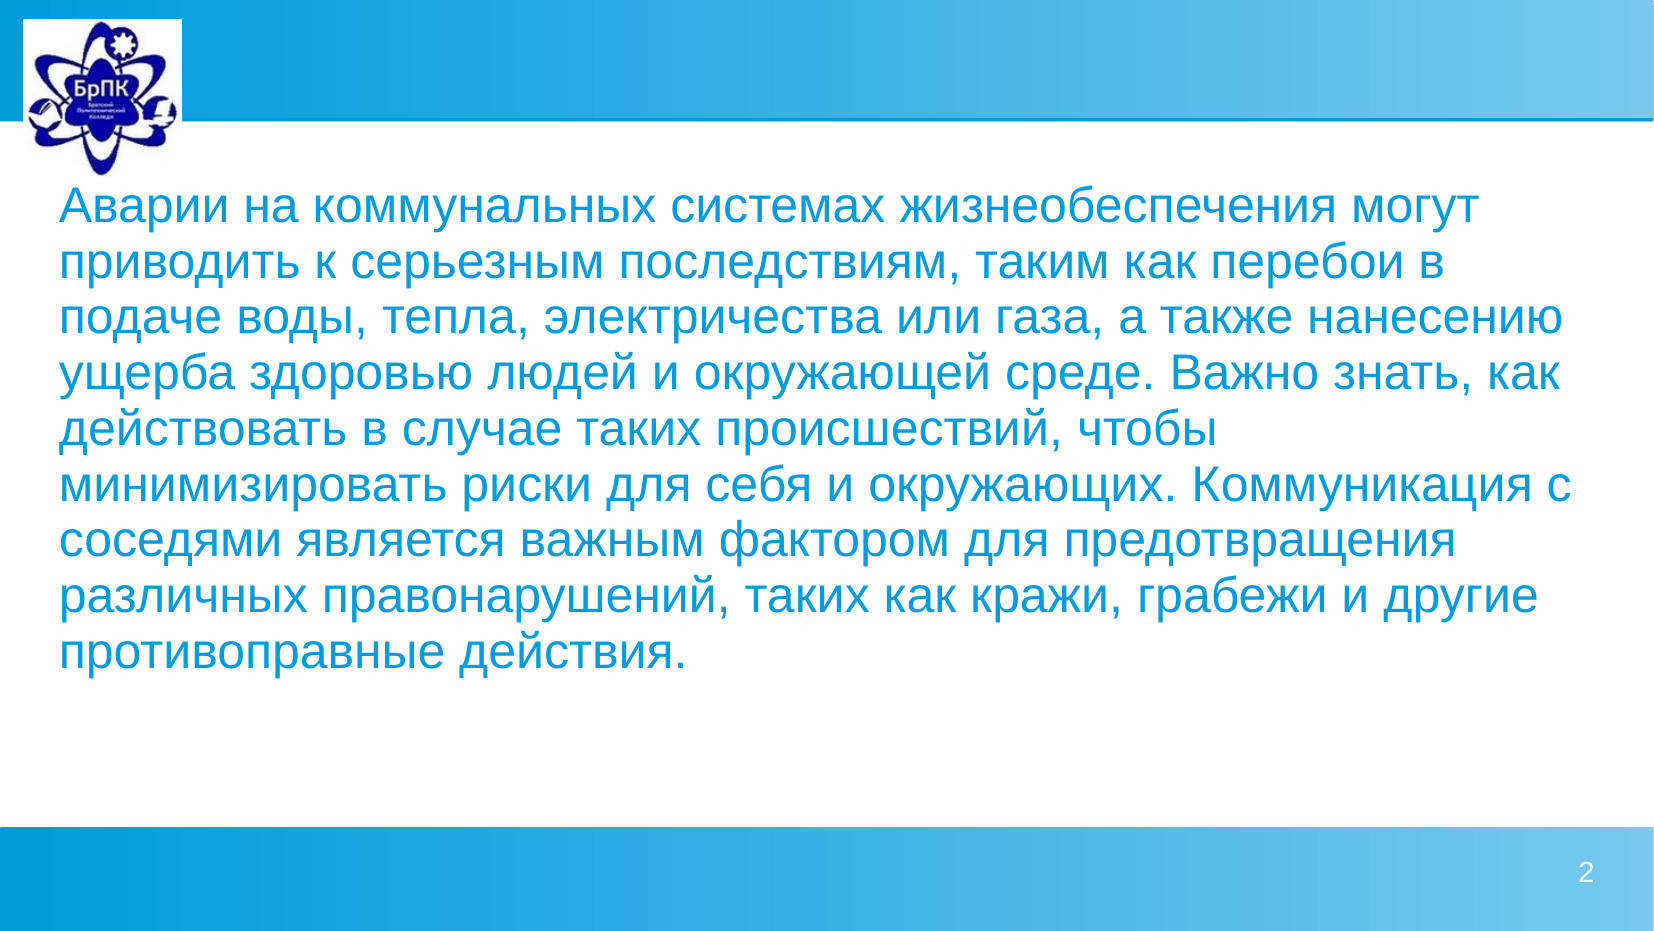

# Аварии на коммунальных системах жизнеобеспечения могут приводить к серьезным последствиям, таким как перебои в подаче воды, тепла, электричества или газа, а также нанесению ущерба здоровью людей и окружающей среде. Важно знать, как действовать в случае таких происшествий, чтобы минимизировать риски для себя и окружающих. Коммуникация с соседями является важным фактором для предотвращения различных правонарушений, таких как кражи, грабежи и другие противоправные действия.
2